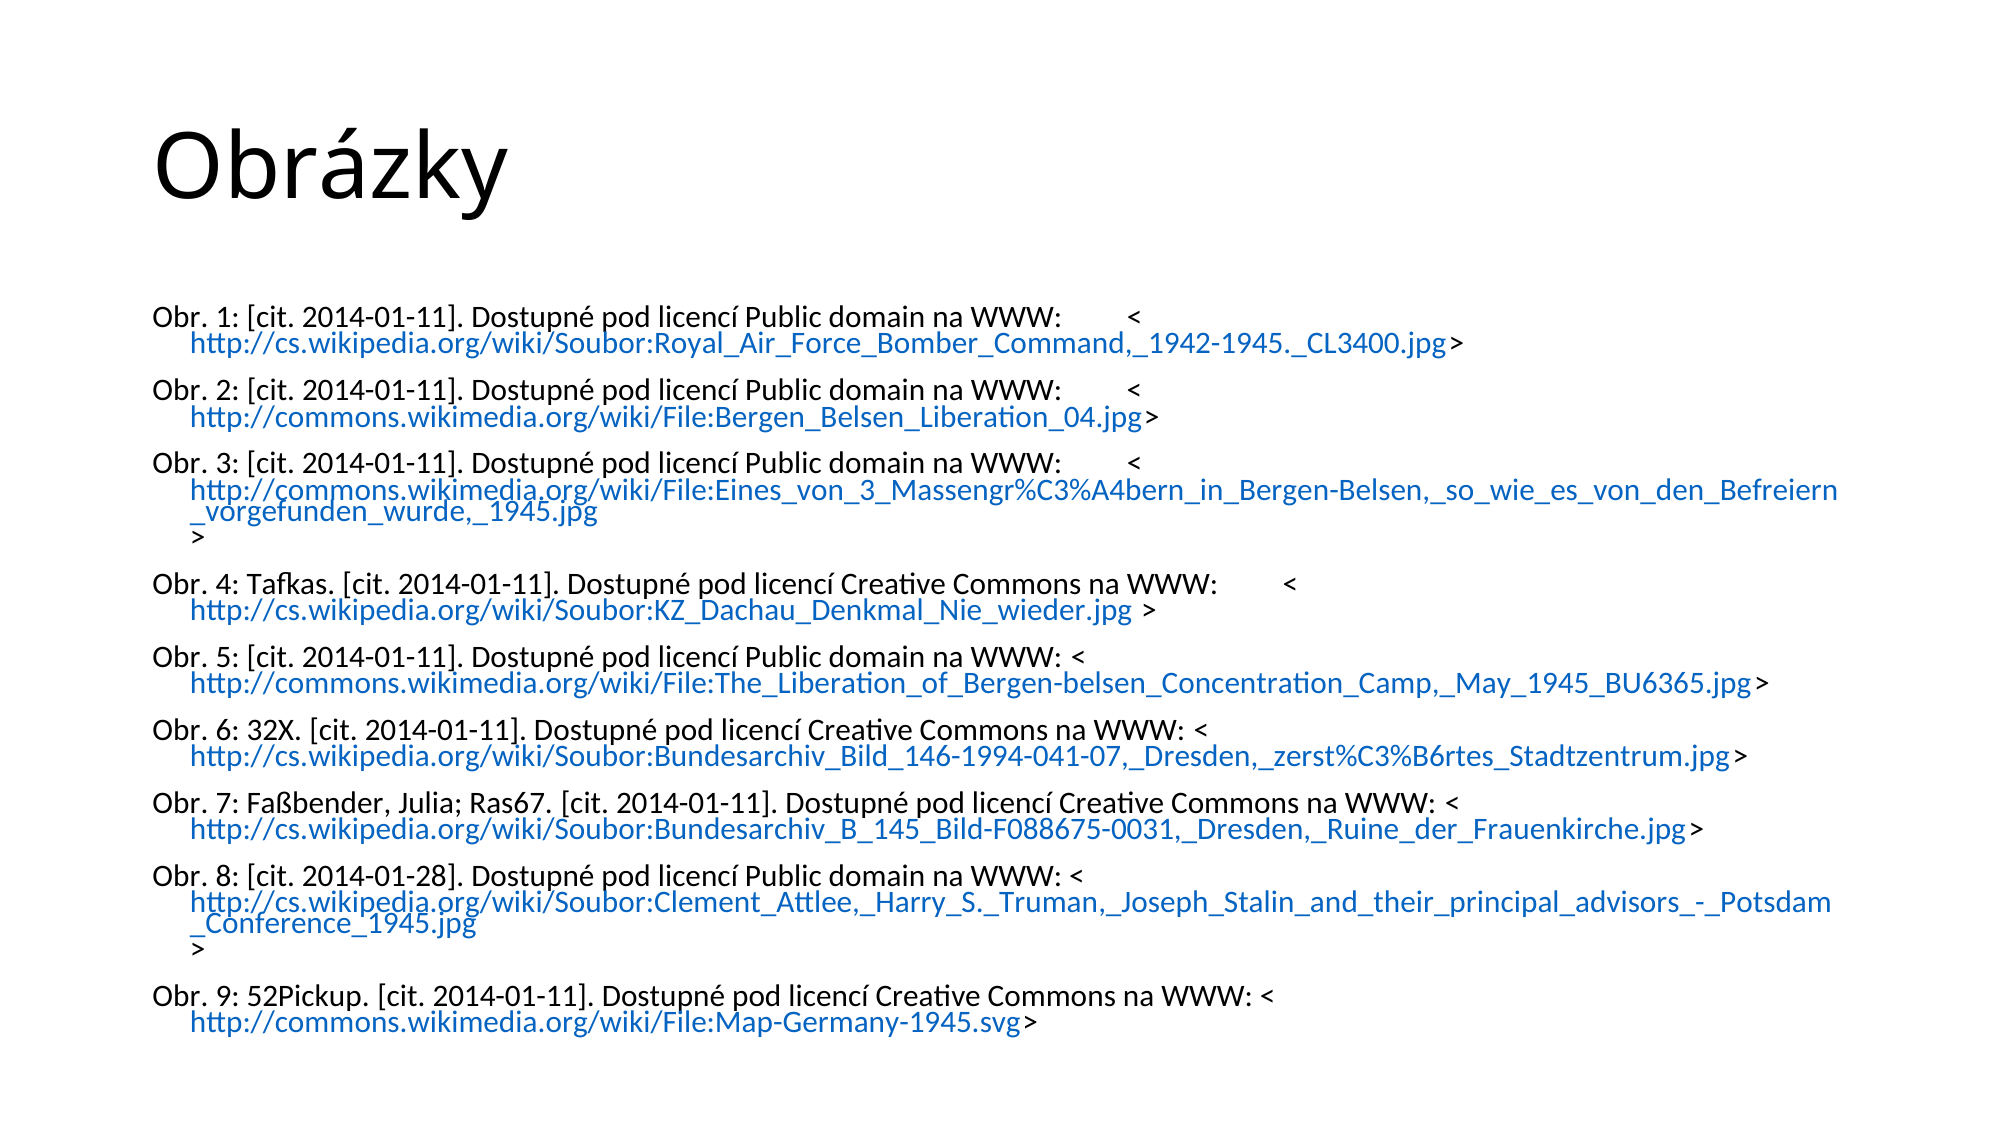

# Obrázky
Obr. 1: [cit. 2014-01-11]. Dostupné pod licencí Public domain na WWW: <http://cs.wikipedia.org/wiki/Soubor:Royal_Air_Force_Bomber_Command,_1942-1945._CL3400.jpg>
Obr. 2: [cit. 2014-01-11]. Dostupné pod licencí Public domain na WWW: <http://commons.wikimedia.org/wiki/File:Bergen_Belsen_Liberation_04.jpg>
Obr. 3: [cit. 2014-01-11]. Dostupné pod licencí Public domain na WWW: <http://commons.wikimedia.org/wiki/File:Eines_von_3_Massengr%C3%A4bern_in_Bergen-Belsen,_so_wie_es_von_den_Befreiern_vorgefunden_wurde,_1945.jpg>
Obr. 4: Tafkas. [cit. 2014-01-11]. Dostupné pod licencí Creative Commons na WWW: <http://cs.wikipedia.org/wiki/Soubor:KZ_Dachau_Denkmal_Nie_wieder.jpg >
Obr. 5: [cit. 2014-01-11]. Dostupné pod licencí Public domain na WWW: <http://commons.wikimedia.org/wiki/File:The_Liberation_of_Bergen-belsen_Concentration_Camp,_May_1945_BU6365.jpg>
Obr. 6: 32X. [cit. 2014-01-11]. Dostupné pod licencí Creative Commons na WWW: <http://cs.wikipedia.org/wiki/Soubor:Bundesarchiv_Bild_146-1994-041-07,_Dresden,_zerst%C3%B6rtes_Stadtzentrum.jpg>
Obr. 7: Faßbender, Julia; Ras67. [cit. 2014-01-11]. Dostupné pod licencí Creative Commons na WWW: <http://cs.wikipedia.org/wiki/Soubor:Bundesarchiv_B_145_Bild-F088675-0031,_Dresden,_Ruine_der_Frauenkirche.jpg>
Obr. 8: [cit. 2014-01-28]. Dostupné pod licencí Public domain na WWW: <http://cs.wikipedia.org/wiki/Soubor:Clement_Attlee,_Harry_S._Truman,_Joseph_Stalin_and_their_principal_advisors_-_Potsdam_Conference_1945.jpg>
Obr. 9: 52Pickup. [cit. 2014-01-11]. Dostupné pod licencí Creative Commons na WWW: <http://commons.wikimedia.org/wiki/File:Map-Germany-1945.svg>